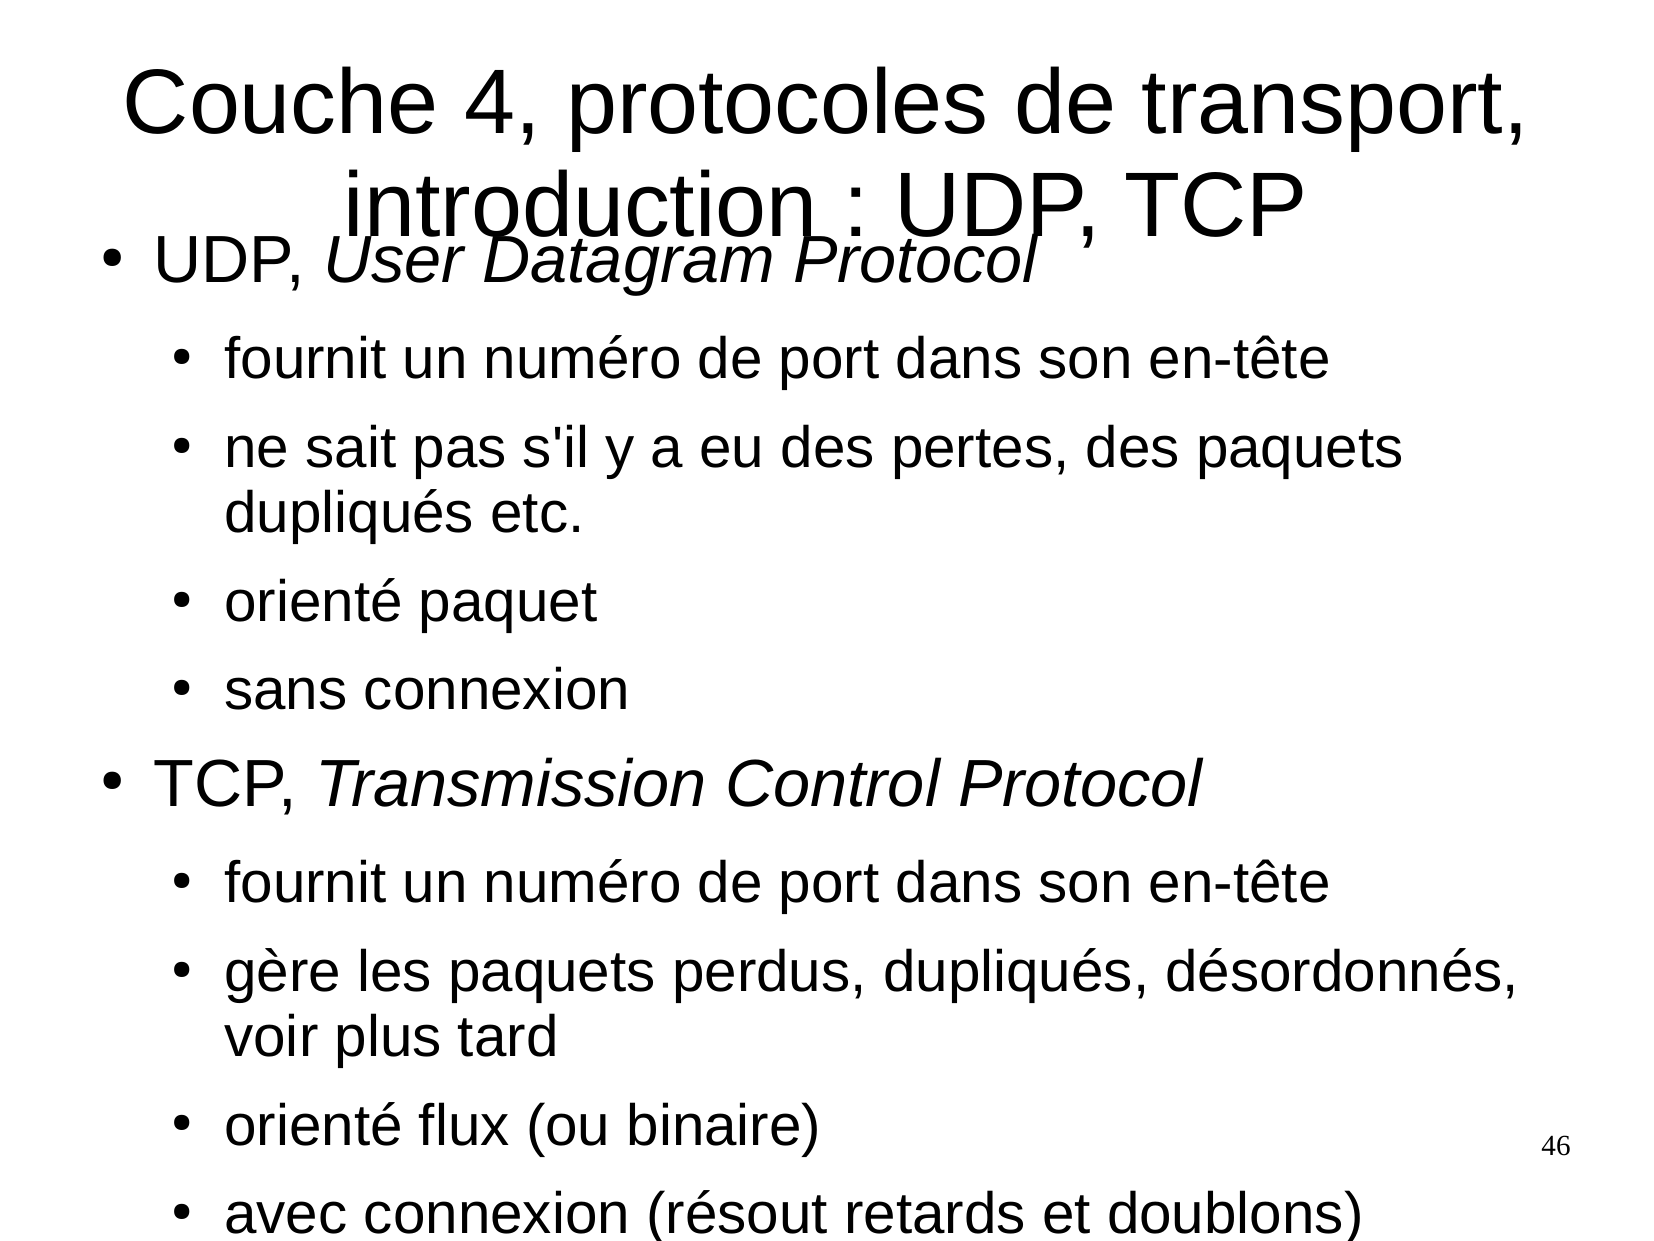

# Couche 4, protocoles de transport, introduction : UDP, TCP
UDP, User Datagram Protocol
fournit un numéro de port dans son en-tête
ne sait pas s'il y a eu des pertes, des paquets dupliqués etc.
orienté paquet
sans connexion
TCP, Transmission Control Protocol
fournit un numéro de port dans son en-tête
gère les paquets perdus, dupliqués, désordonnés, voir plus tard
orienté flux (ou binaire)
avec connexion (résout retards et doublons)
46